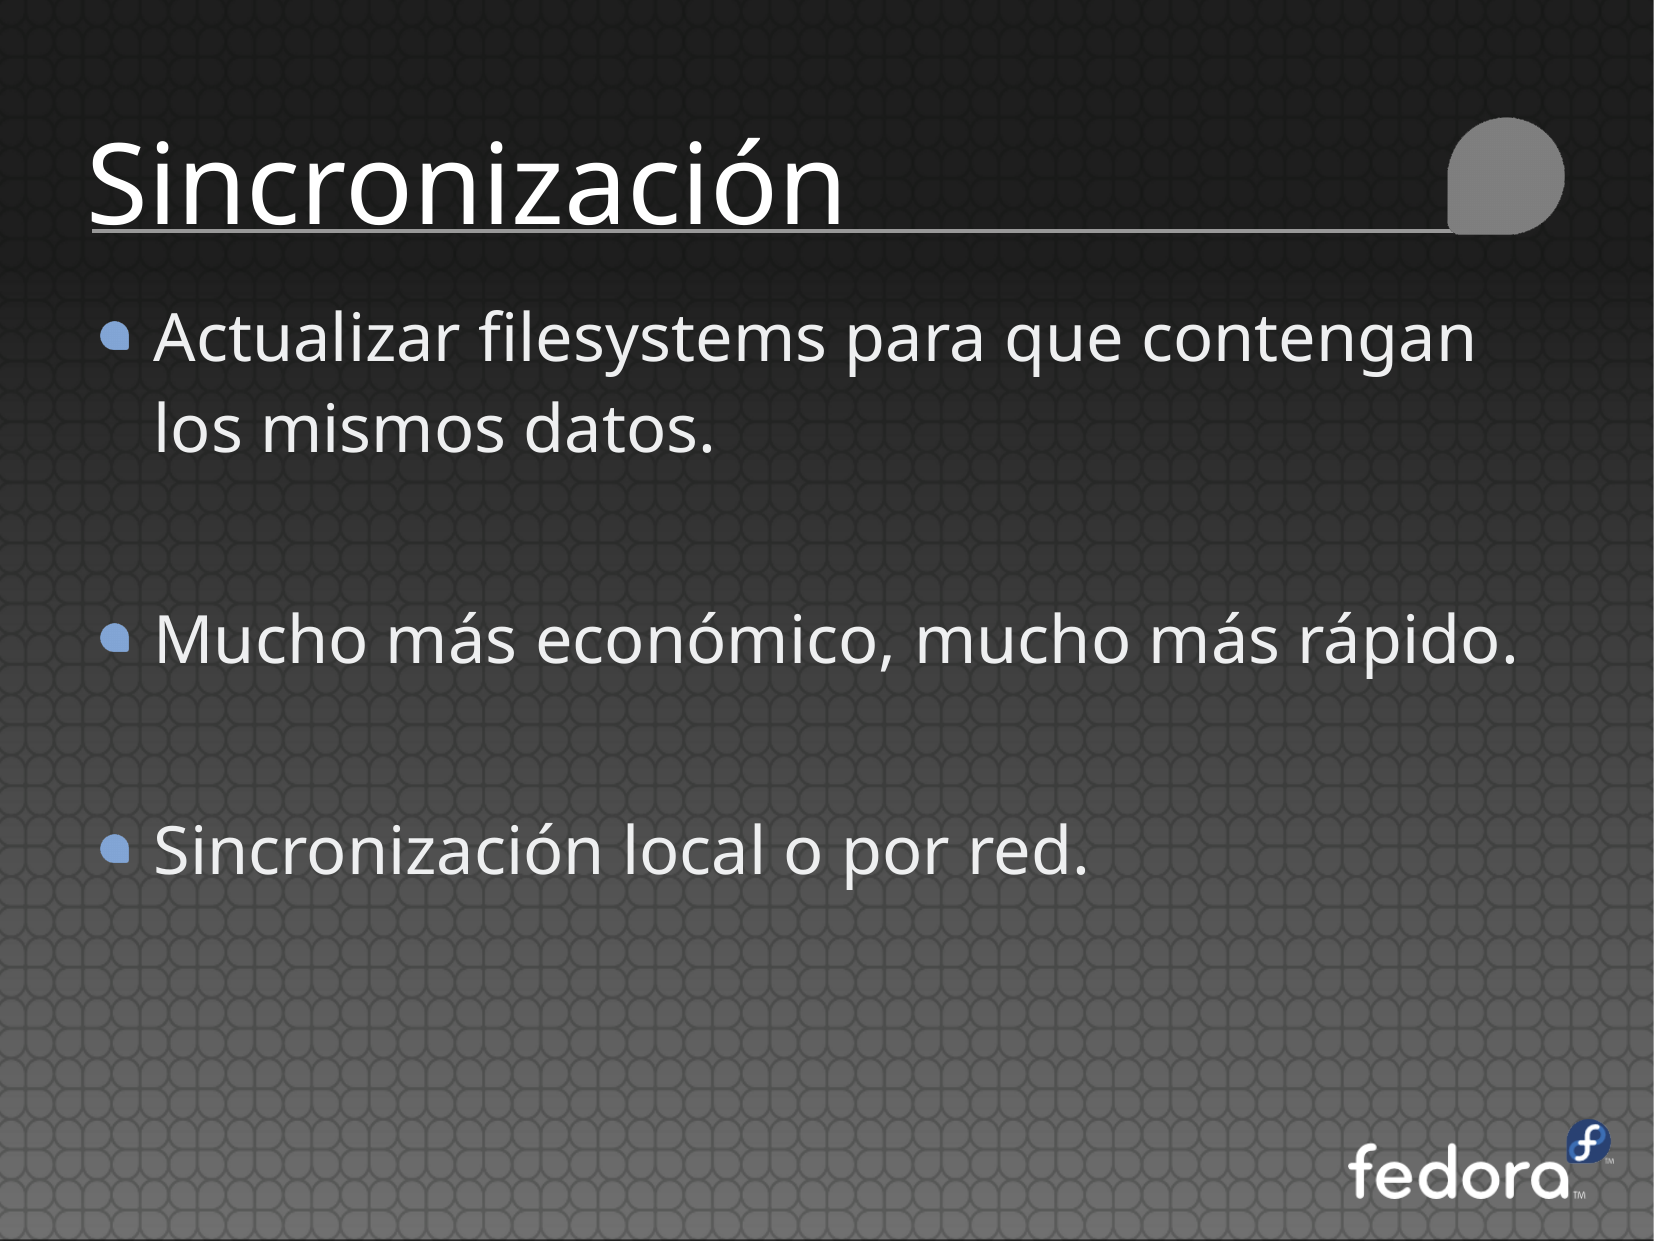

# Sincronización
Actualizar filesystems para que contengan los mismos datos.
Mucho más económico, mucho más rápido.
Sincronización local o por red.